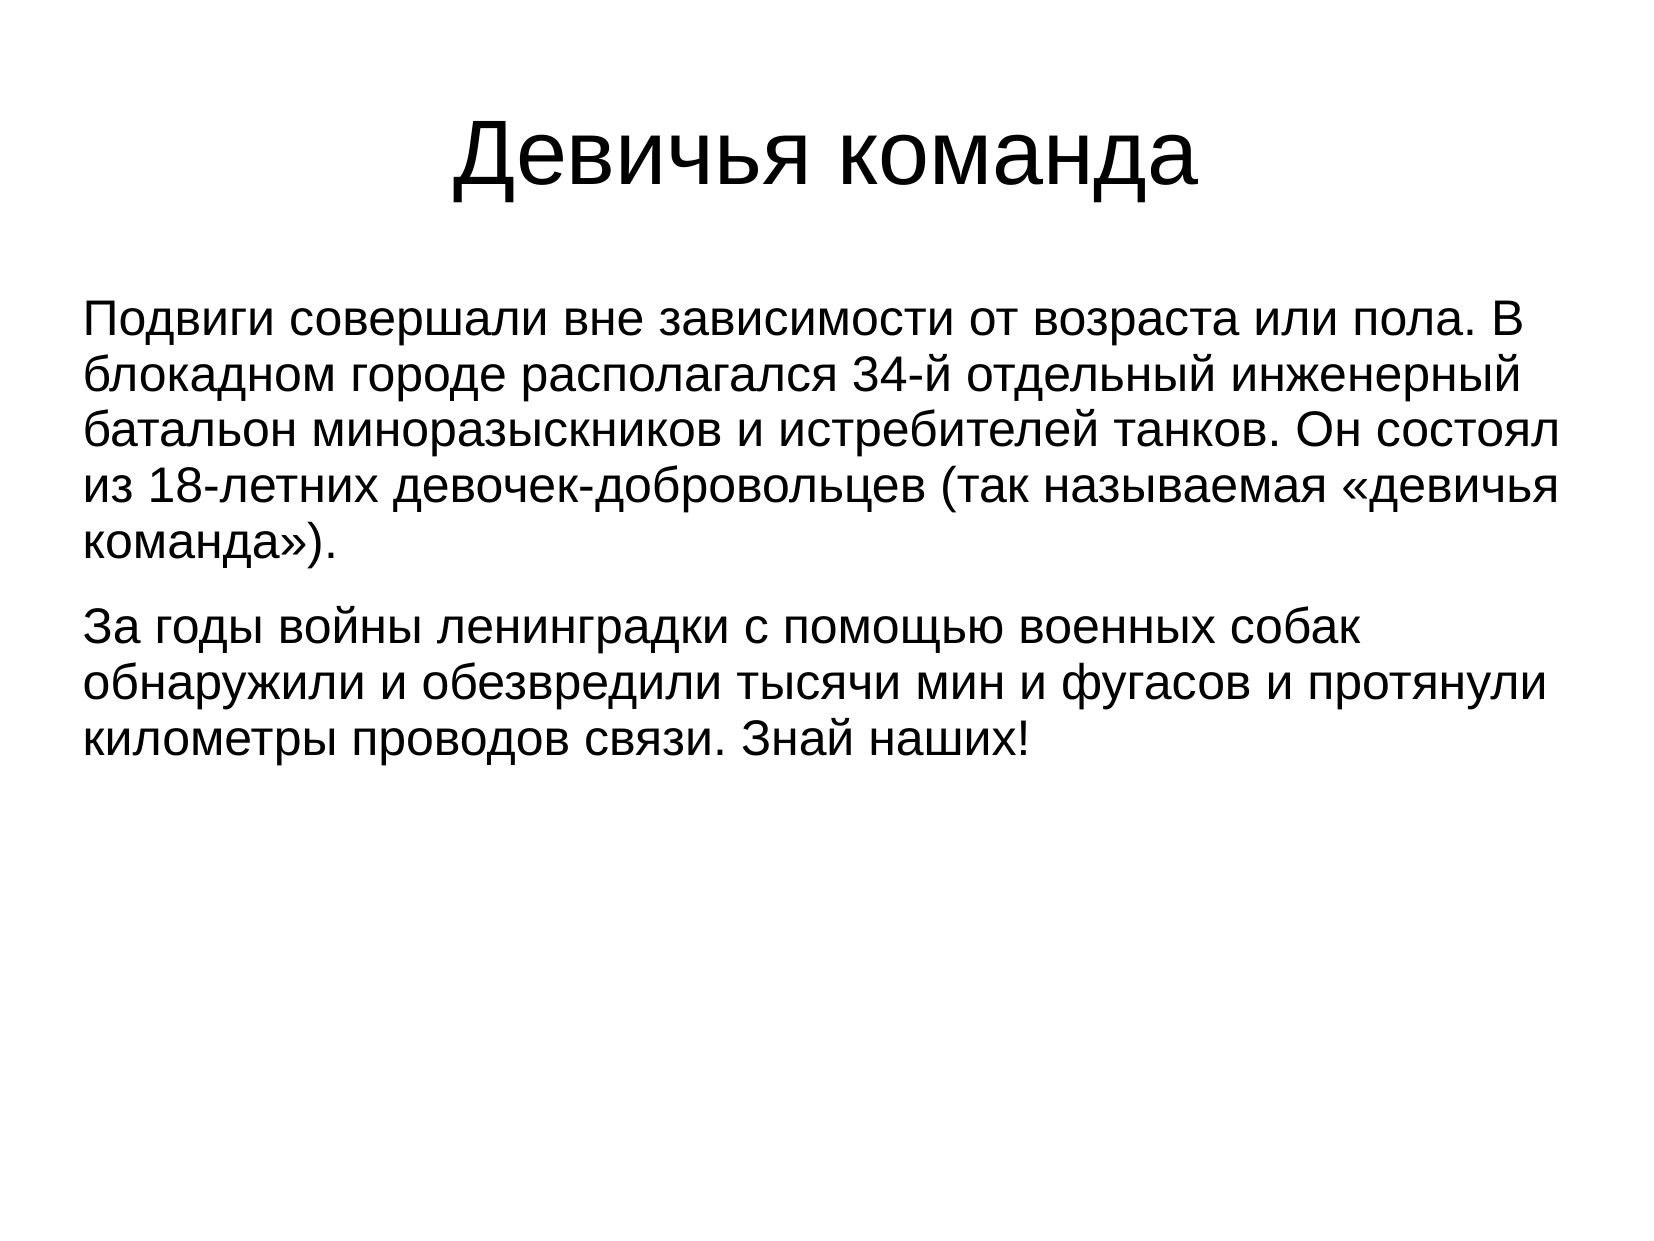

# Девичья команда
Подвиги совершали вне зависимости от возраста или пола. В блокадном городе располагался 34-й отдельный инженерный батальон миноразыскников и истребителей танков. Он состоял из 18-летних девочек-добровольцев (так называемая «девичья команда»).
За годы войны ленинградки с помощью военных собак обнаружили и обезвредили тысячи мин и фугасов и протянули километры проводов связи. Знай наших!